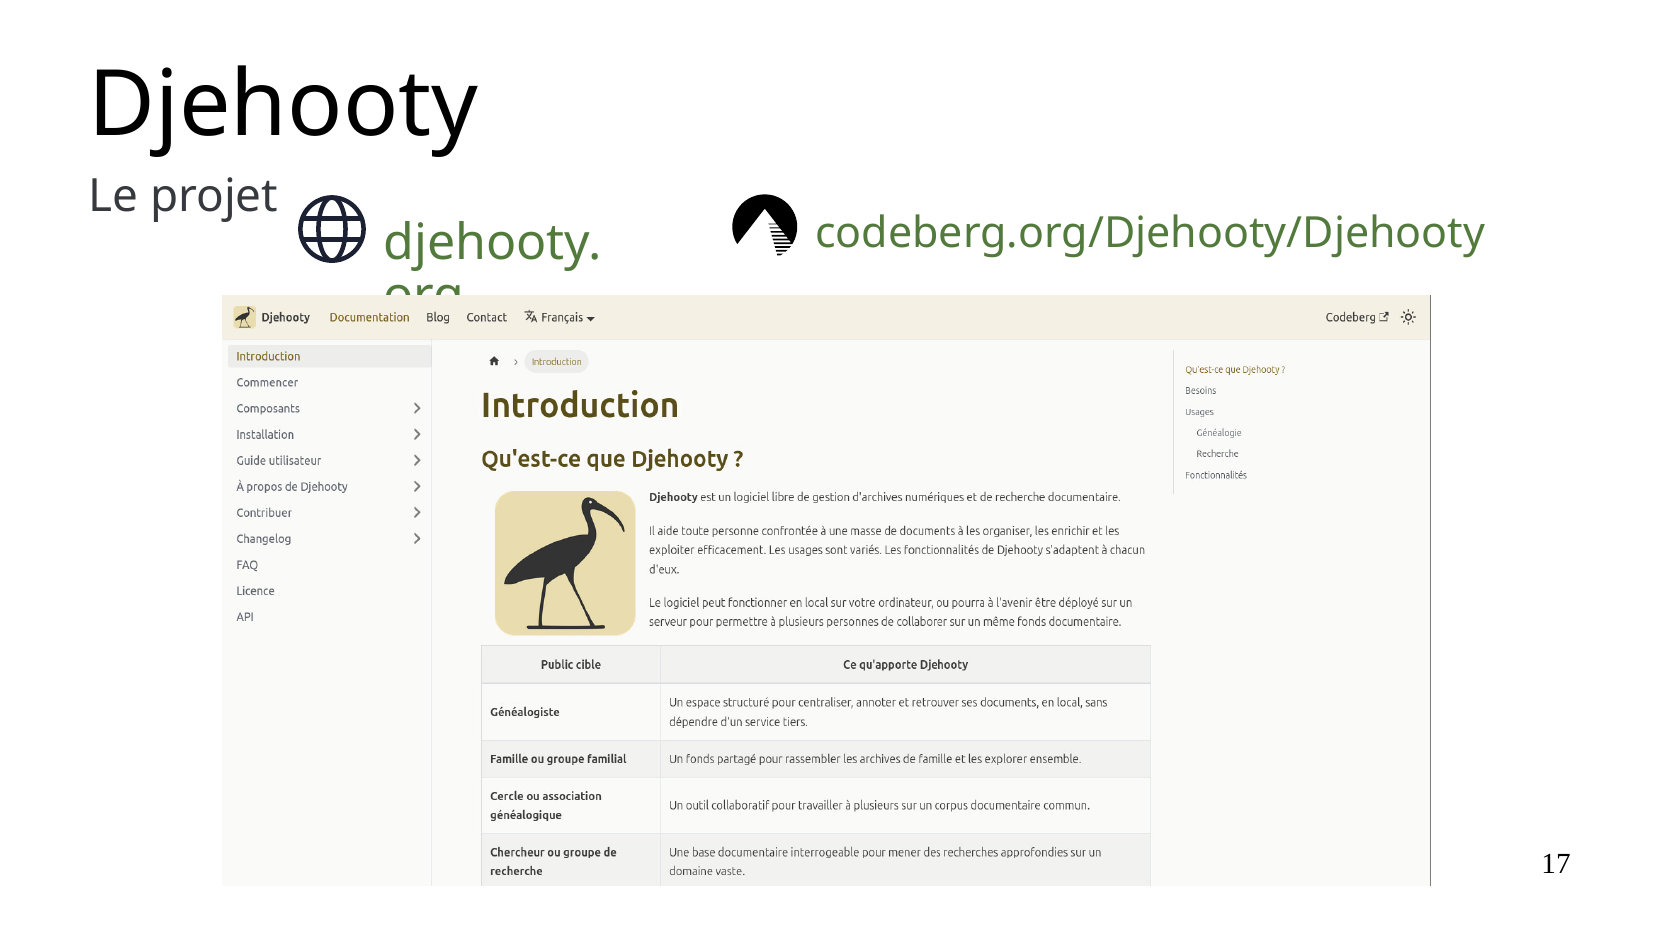

# Djehooty Le projet
djehooty.org
codeberg.org/Djehooty/Djehooty
17